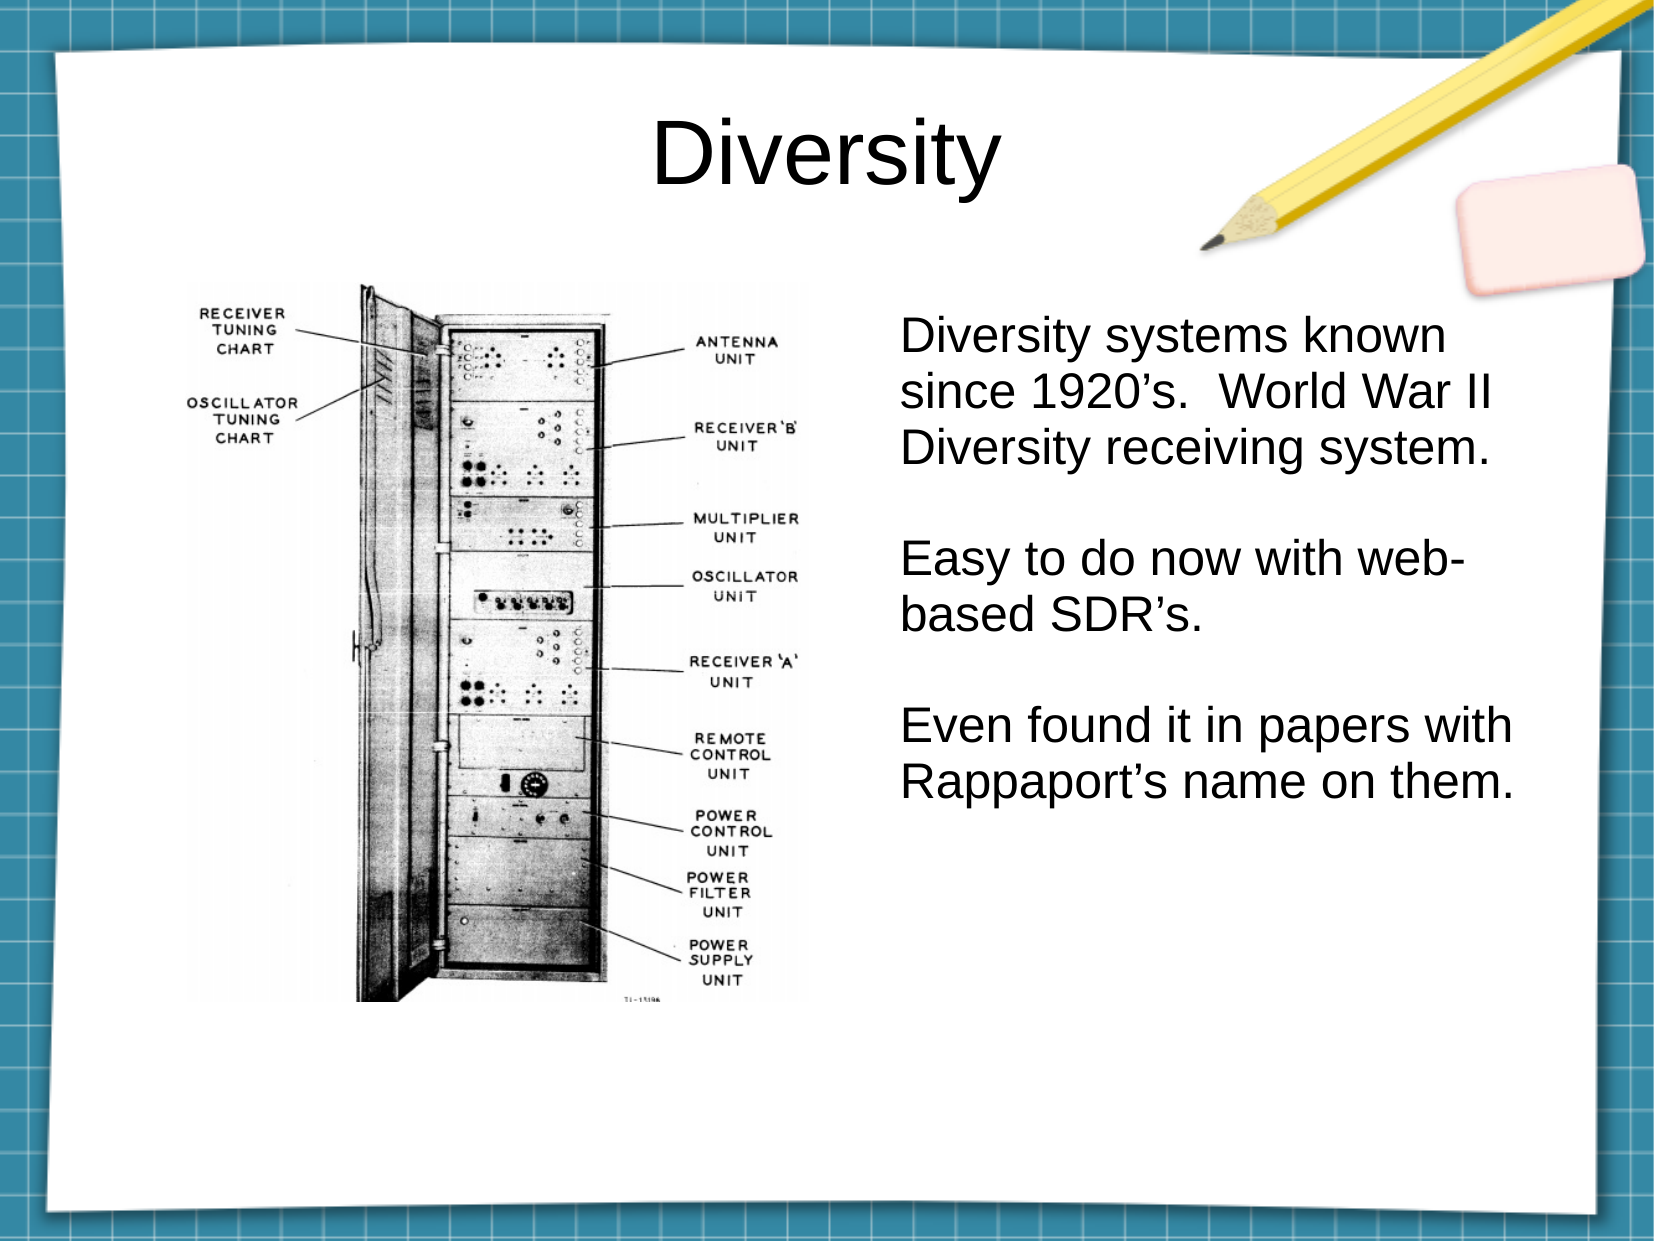

# Diversity
Diversity systems known since 1920’s. World War II Diversity receiving system.
Easy to do now with web-based SDR’s.
Even found it in papers with Rappaport’s name on them.